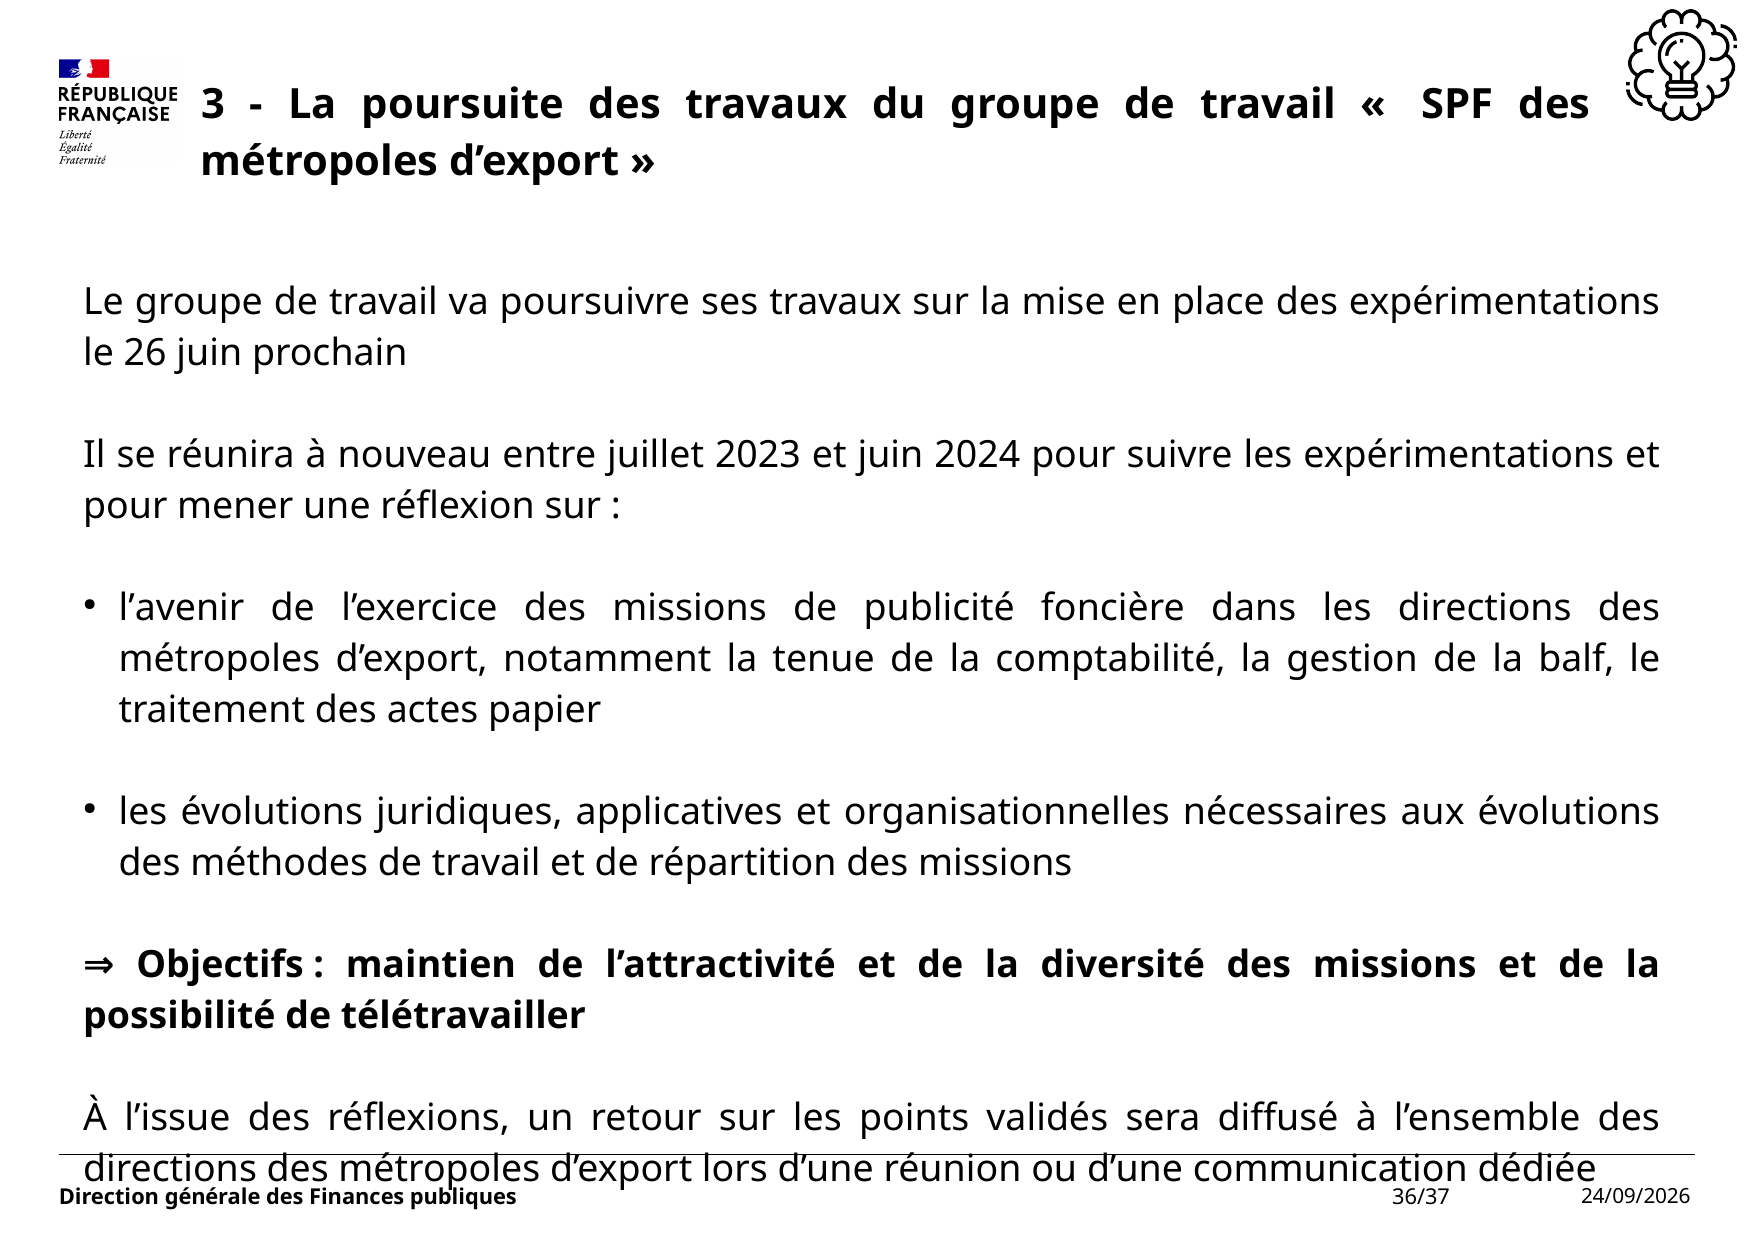

3 - La poursuite des travaux du groupe de travail «  SPF des métropoles d’export »
Le groupe de travail va poursuivre ses travaux sur la mise en place des expérimentations le 26 juin prochain
Il se réunira à nouveau entre juillet 2023 et juin 2024 pour suivre les expérimentations et pour mener une réflexion sur :
l’avenir de l’exercice des missions de publicité foncière dans les directions des métropoles d’export, notamment la tenue de la comptabilité, la gestion de la balf, le traitement des actes papier
les évolutions juridiques, applicatives et organisationnelles nécessaires aux évolutions des méthodes de travail et de répartition des missions
⇒ Objectifs : maintien de l’attractivité et de la diversité des missions et de la possibilité de télétravailler
À l’issue des réflexions, un retour sur les points validés sera diffusé à l’ensemble des directions des métropoles d’export lors d’une réunion ou d’une communication dédiée